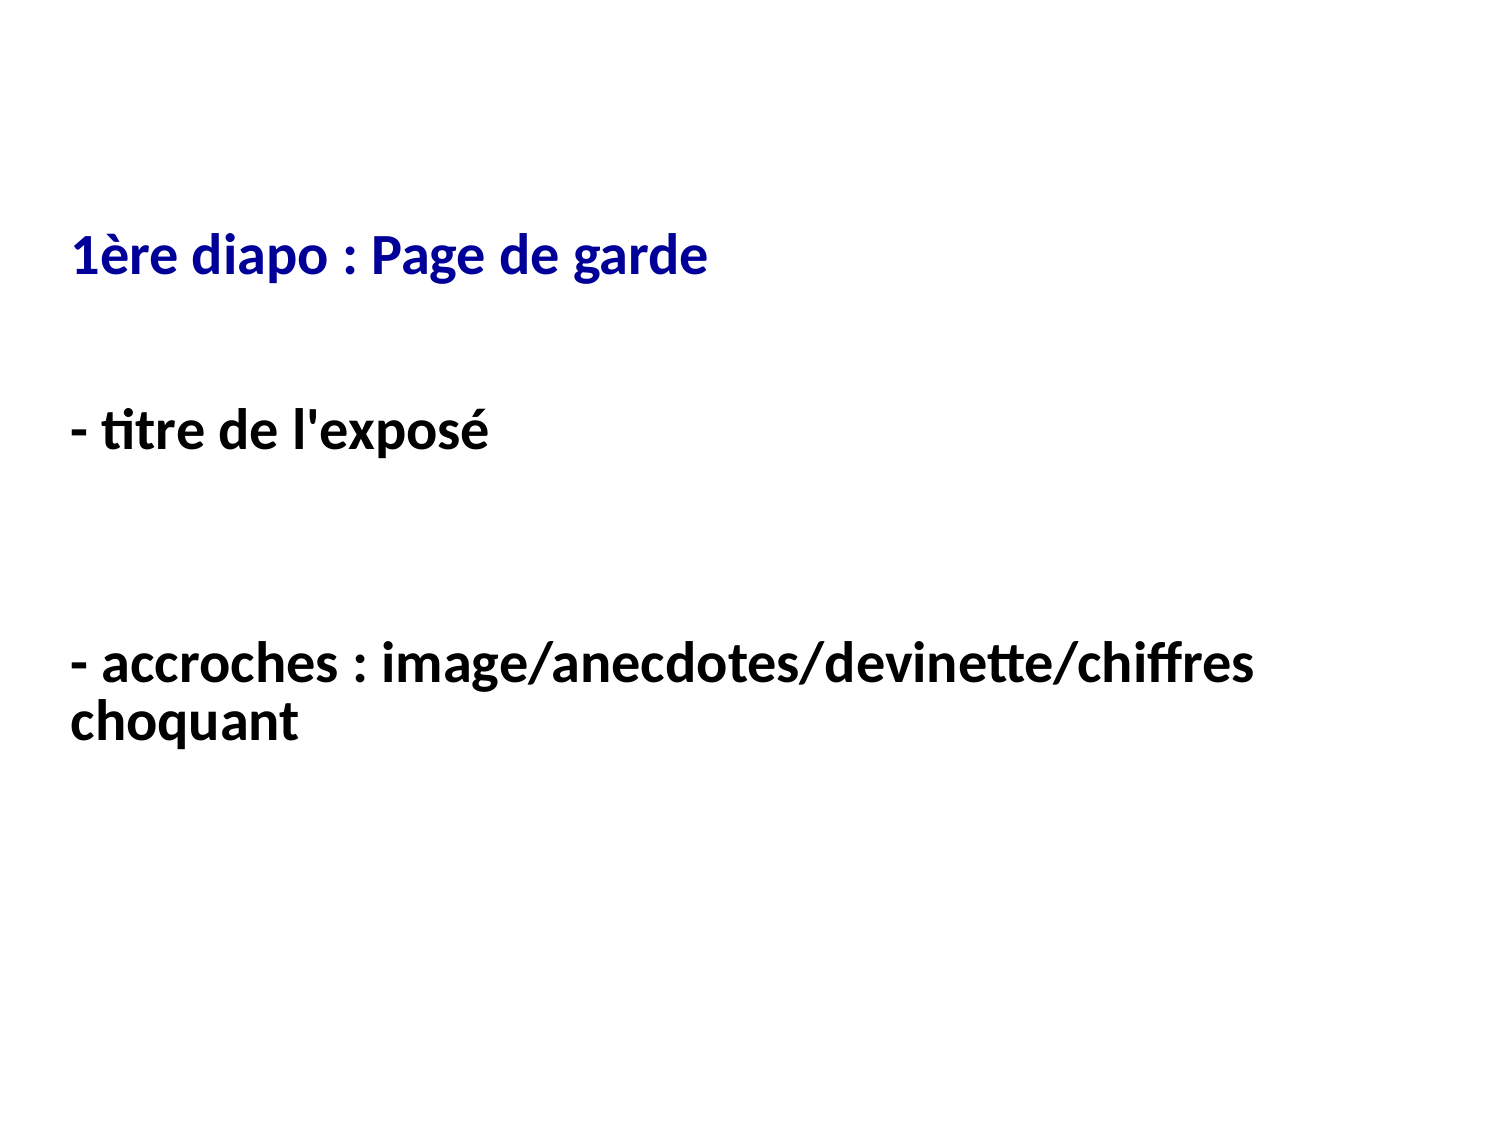

# 1ère diapo : Page de garde - titre de l'exposé - accroches : image/anecdotes/devinette/chiffres choquant